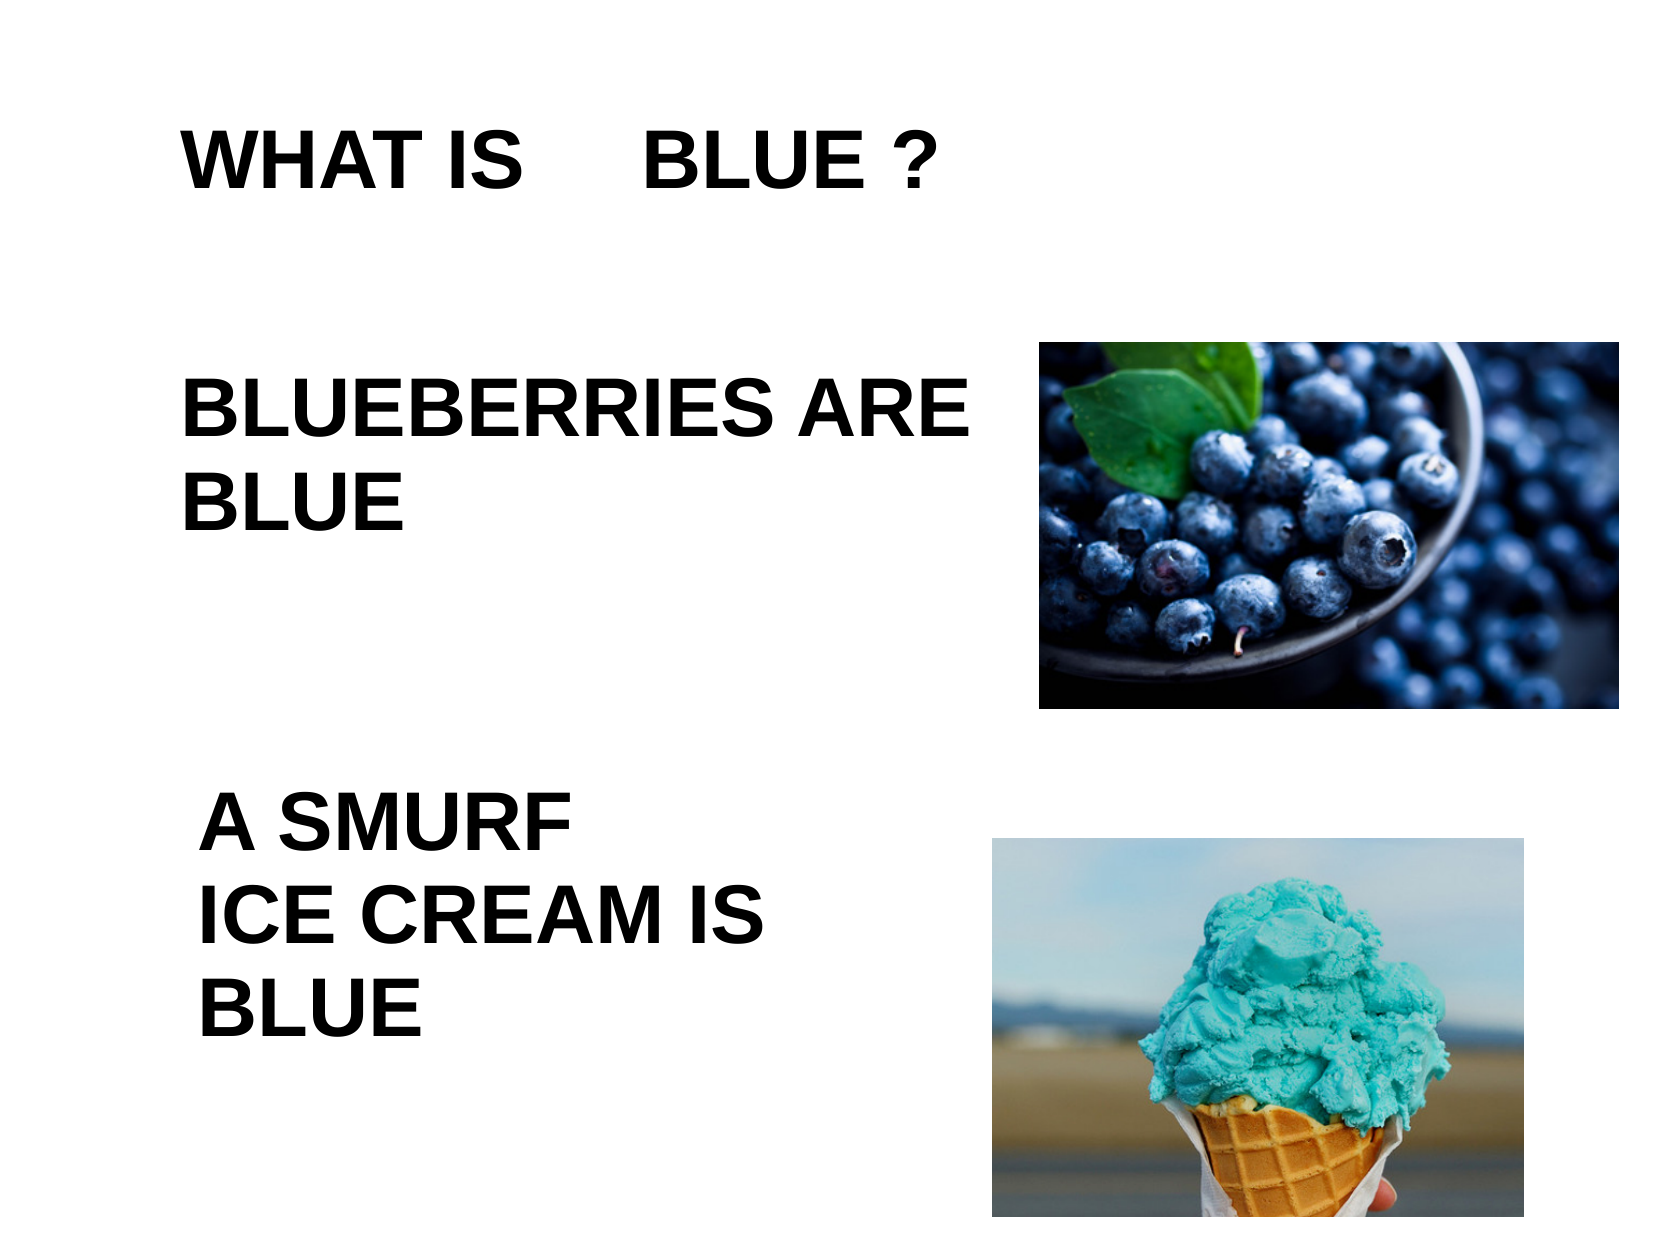

WHAT IS BLUE ?
BLUEBERRIES ARE BLUE
A SMURF
ICE CREAM IS BLUE